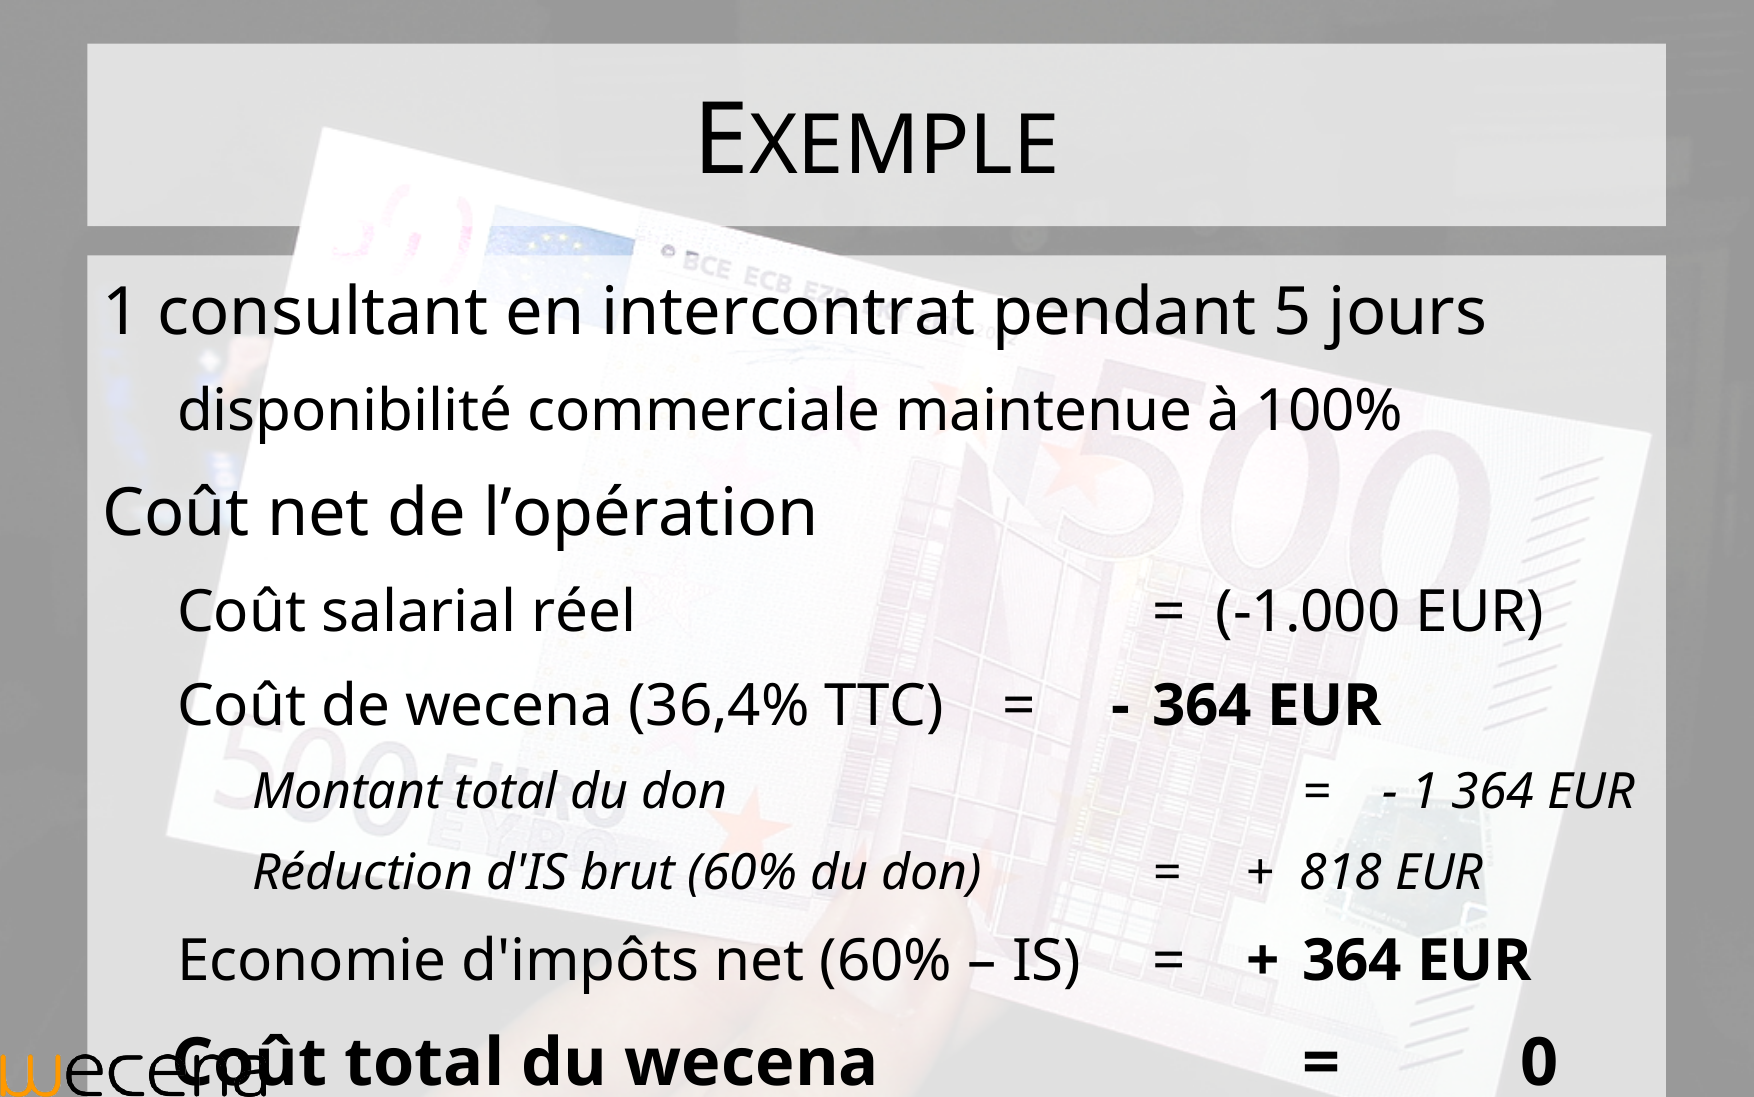

# EXEMPLE
1 consultant en intercontrat pendant 5 jours
disponibilité commerciale maintenue à 100%
Coût net de l’opération
Coût salarial réel				= (-1.000 EUR)
Coût de wecena (36,4% TTC)	= -	364 EUR
Montant total du don				= - 1 364 EUR
Réduction d'IS brut (60% du don)		= + 818 EUR
Economie d'impôts net (60% – IS)	= +	364 EUR
 Coût total du wecena			=	 0 EUR